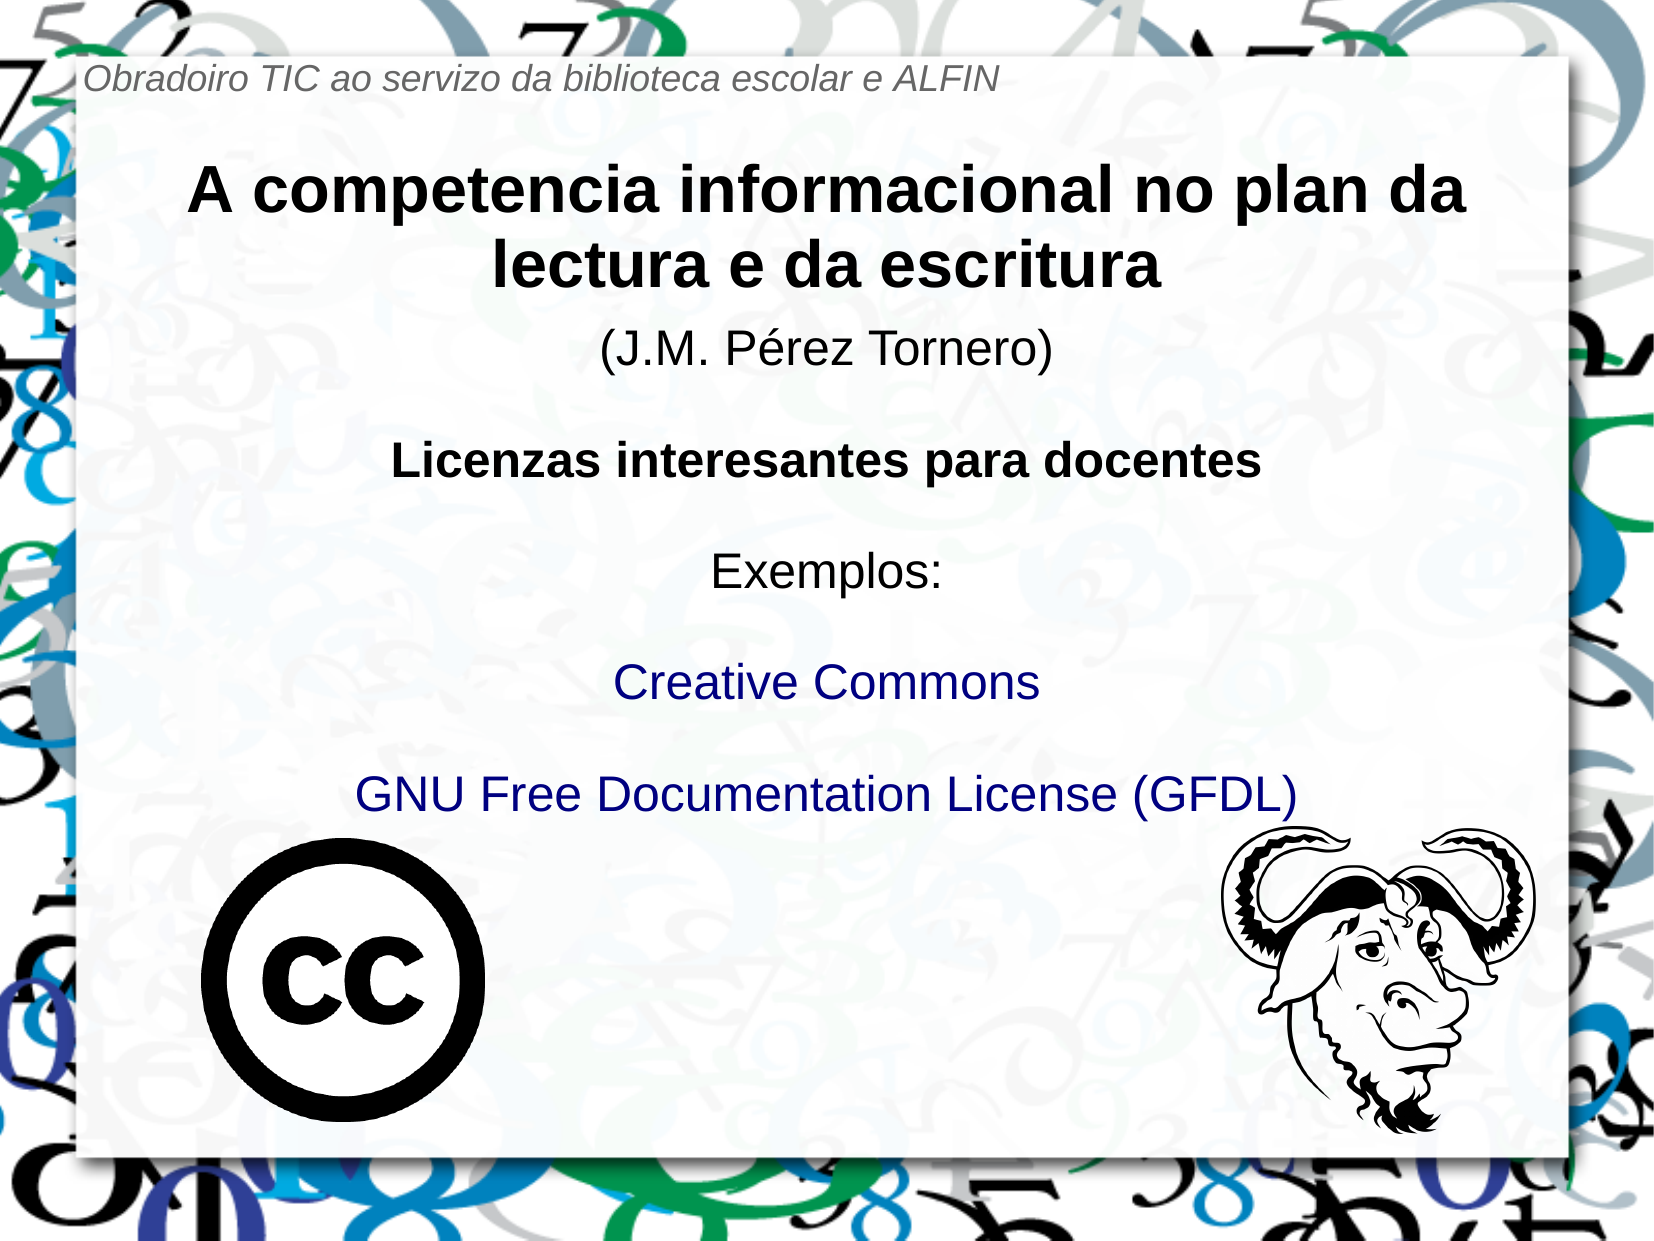

Obradoiro TIC ao servizo da biblioteca escolar e ALFIN
A competencia informacional no plan da lectura e da escritura
(J.M. Pérez Tornero)
Licenzas interesantes para docentes
Exemplos:
Creative Commons
GNU Free Documentation License (GFDL)